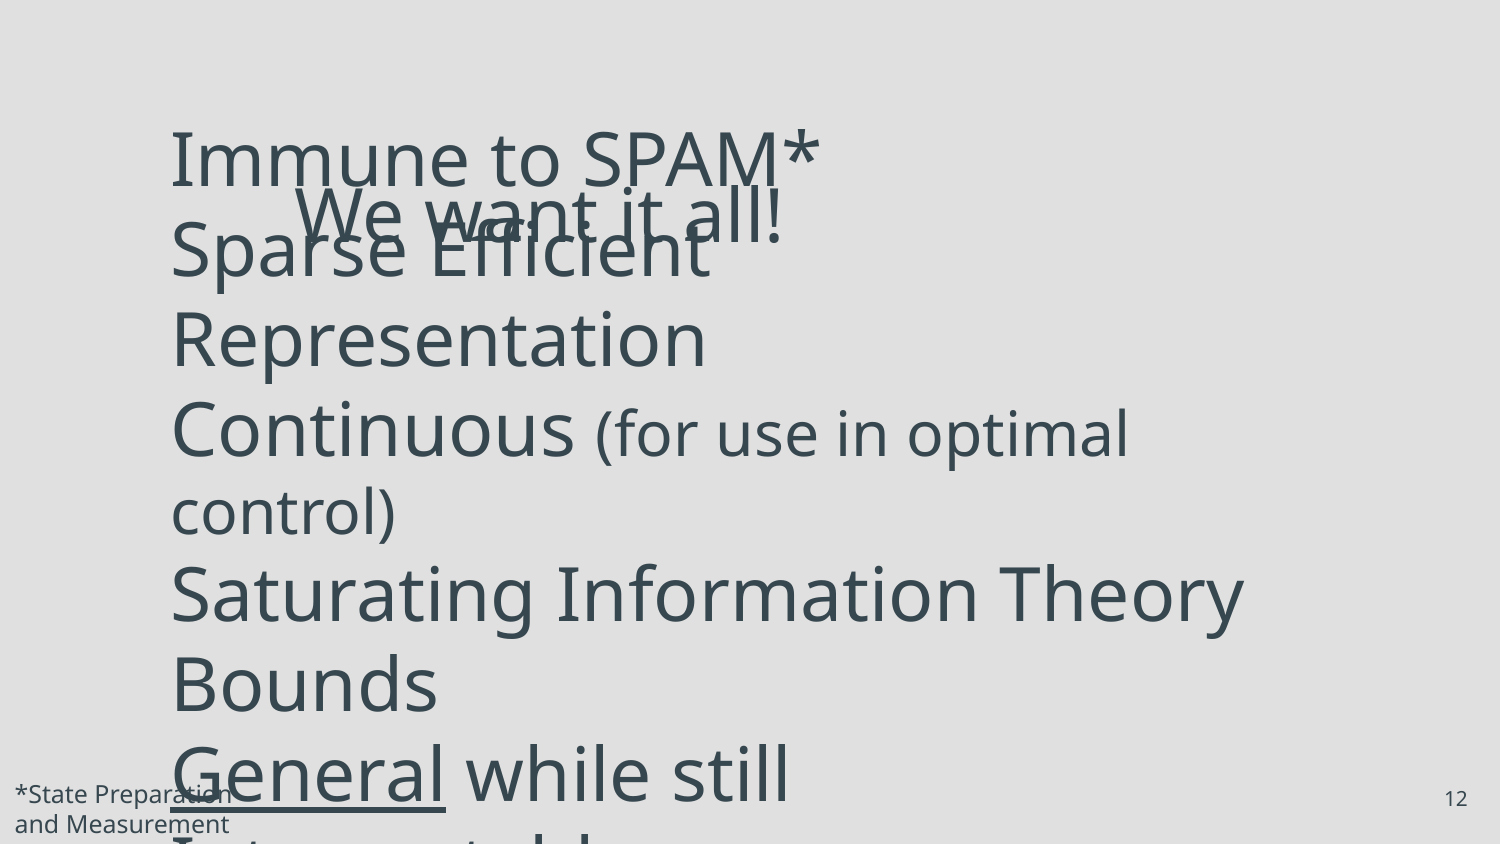

We want it all!
# Immune to SPAM* Sparse Efficient Representation Continuous (for use in optimal control) Saturating Information Theory Bounds General while still Interpretable
*State Preparation and Measurement errors